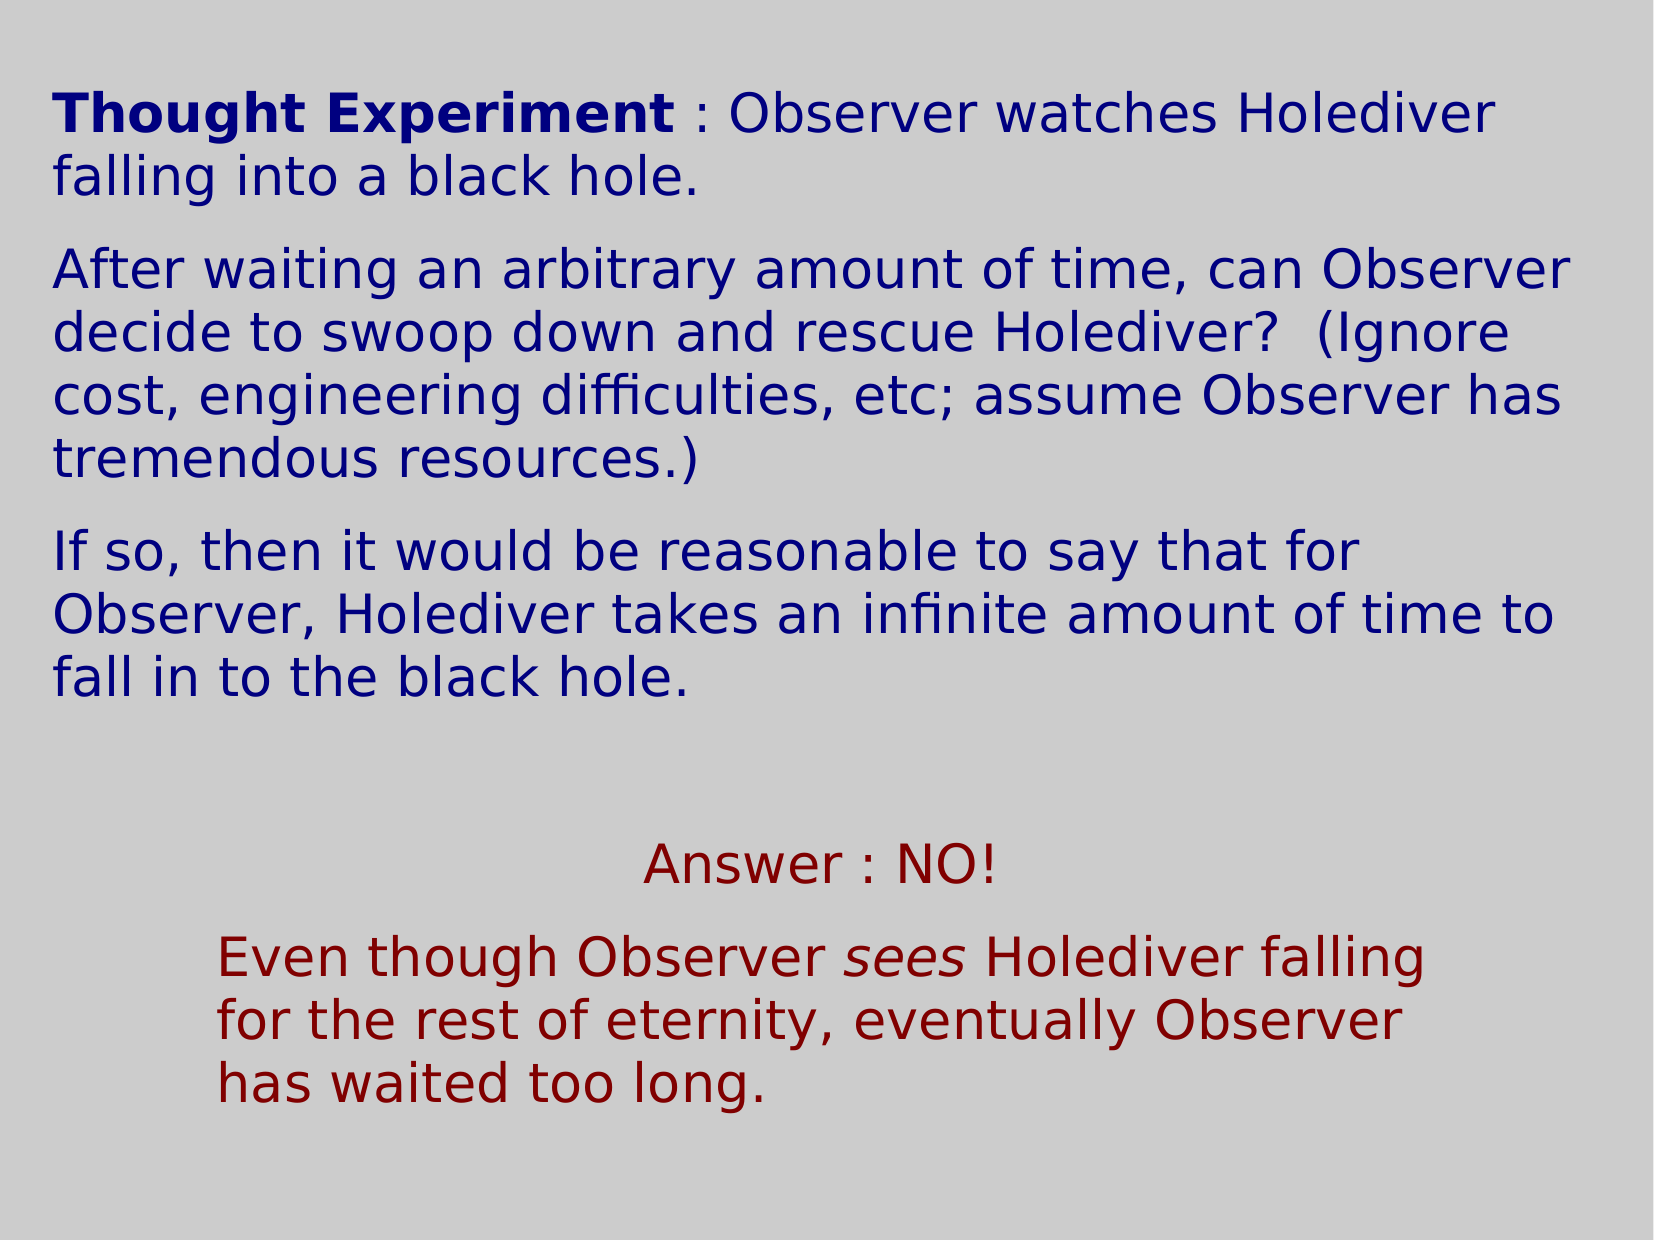

Thought Experiment : Observer watches Holediver falling into a black hole.
After waiting an arbitrary amount of time, can Observer decide to swoop down and rescue Holediver? (Ignore cost, engineering difficulties, etc; assume Observer has tremendous resources.)
If so, then it would be reasonable to say that for Observer, Holediver takes an infinite amount of time to fall in to the black hole.
Answer : NO!
Even though Observer sees Holediver falling for the rest of eternity, eventually Observer has waited too long.